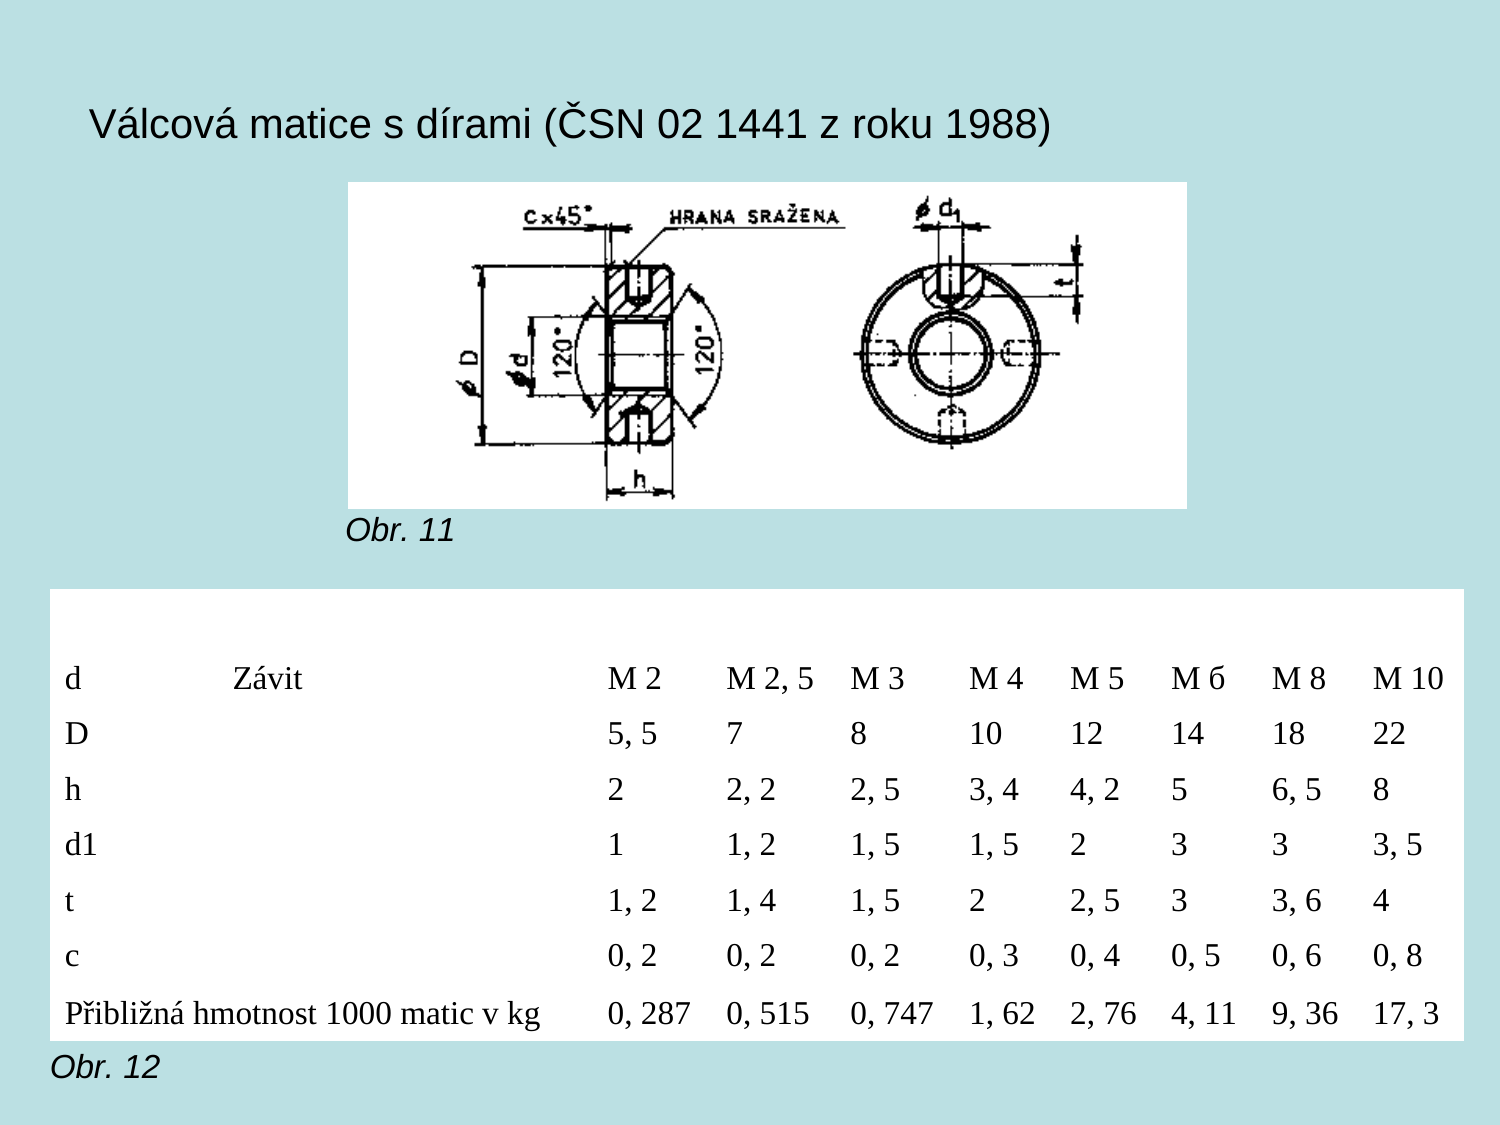

Válcová matice s dírami (ČSN 02 1441 z roku 1988)
Obr. 11
| | | | | | | | | | |
| --- | --- | --- | --- | --- | --- | --- | --- | --- | --- |
| d | Závit | M 2 | M 2, 5 | M 3 | M 4 | M 5 | М б | M 8 | M 10 |
| D | | 5, 5 | 7 | 8 | 10 | 12 | 14 | 18 | 22 |
| h | | 2 | 2, 2 | 2, 5 | 3, 4 | 4, 2 | 5 | 6, 5 | 8 |
| d1 | | 1 | 1, 2 | 1, 5 | 1, 5 | 2 | 3 | 3 | 3, 5 |
| t | | 1, 2 | 1, 4 | 1, 5 | 2 | 2, 5 | 3 | 3, 6 | 4 |
| с | | 0, 2 | 0, 2 | 0, 2 | 0, 3 | 0, 4 | 0, 5 | 0, 6 | 0, 8 |
| Přibližná hmotnost 1000 matic v kg | | 0, 287 | 0, 515 | 0, 747 | 1, 62 | 2, 76 | 4, 11 | 9, 36 | 17, 3 |
Obr. 12